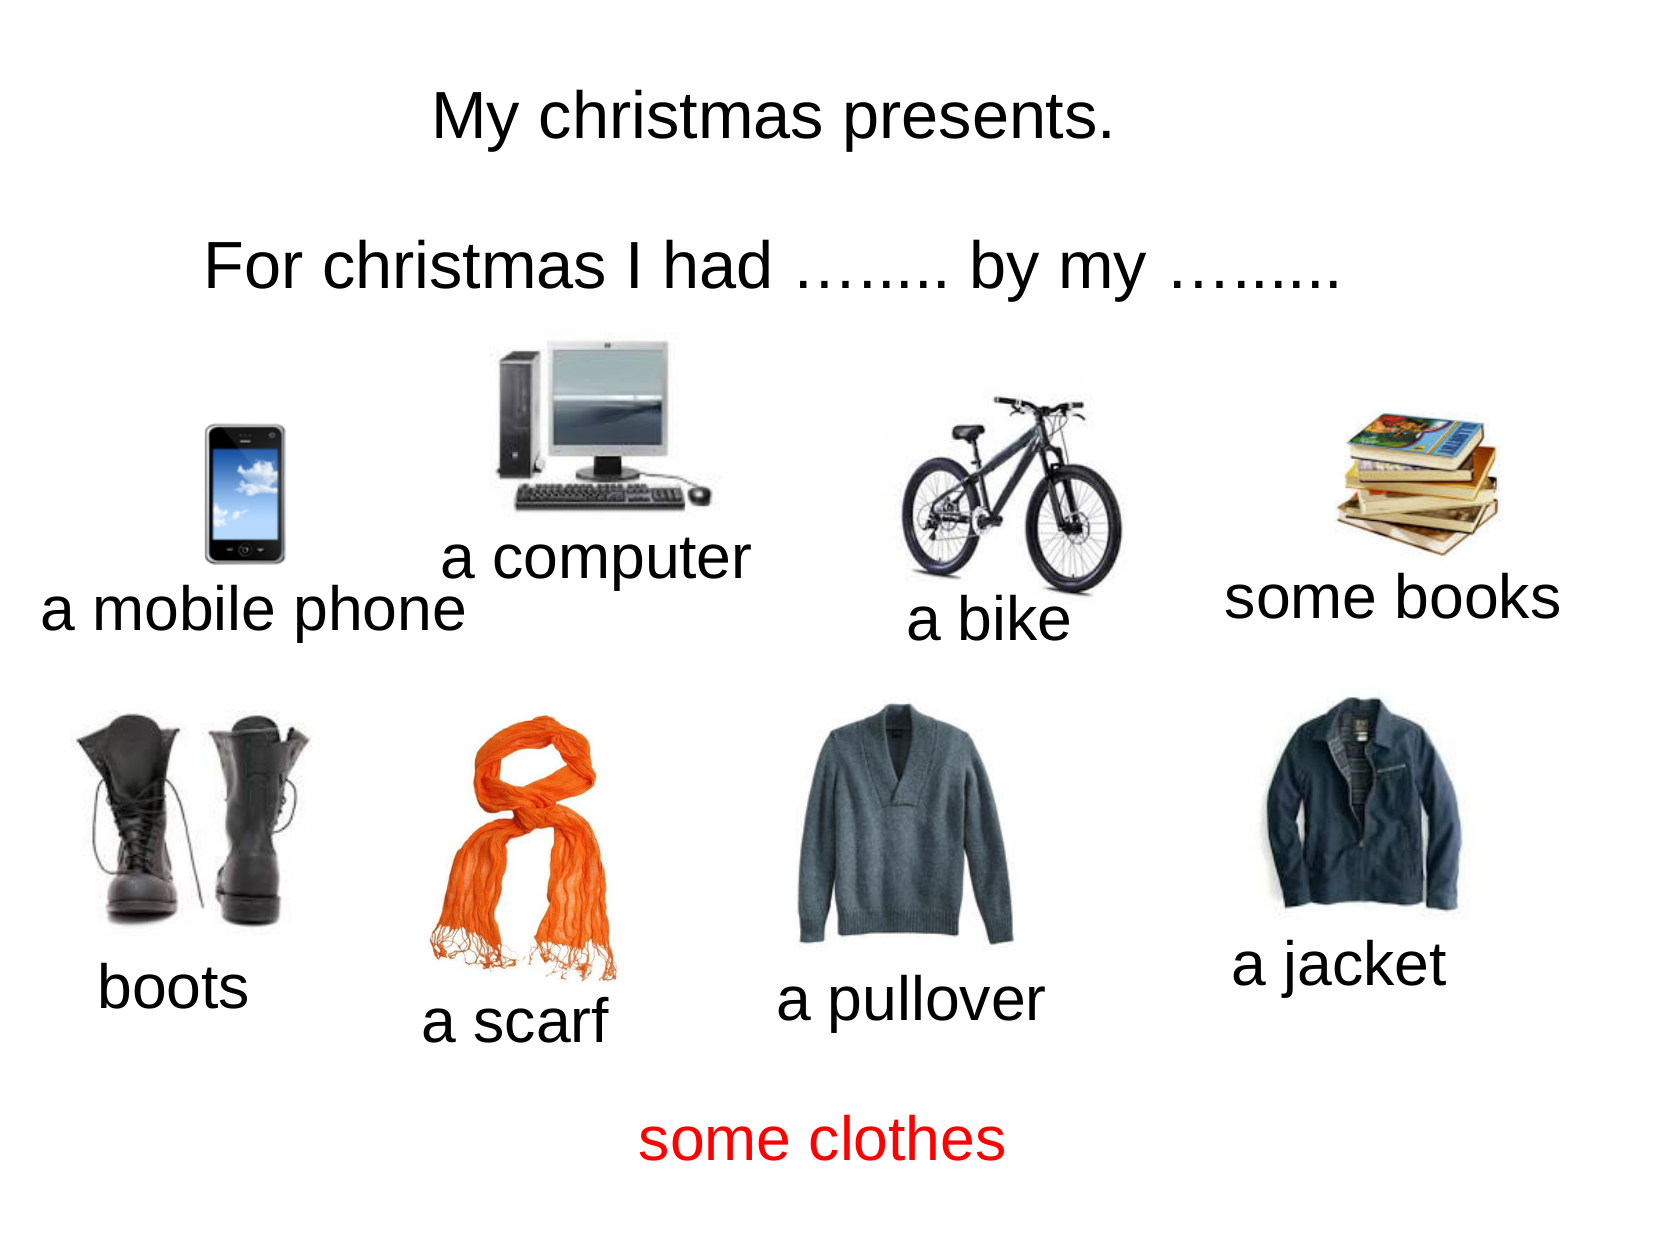

My christmas presents.
For christmas I had …..... by my …......
 a computer
 some books
 a mobile phone
 a bike
a jacket
boots
 a pullover
 a scarf
 some clothes